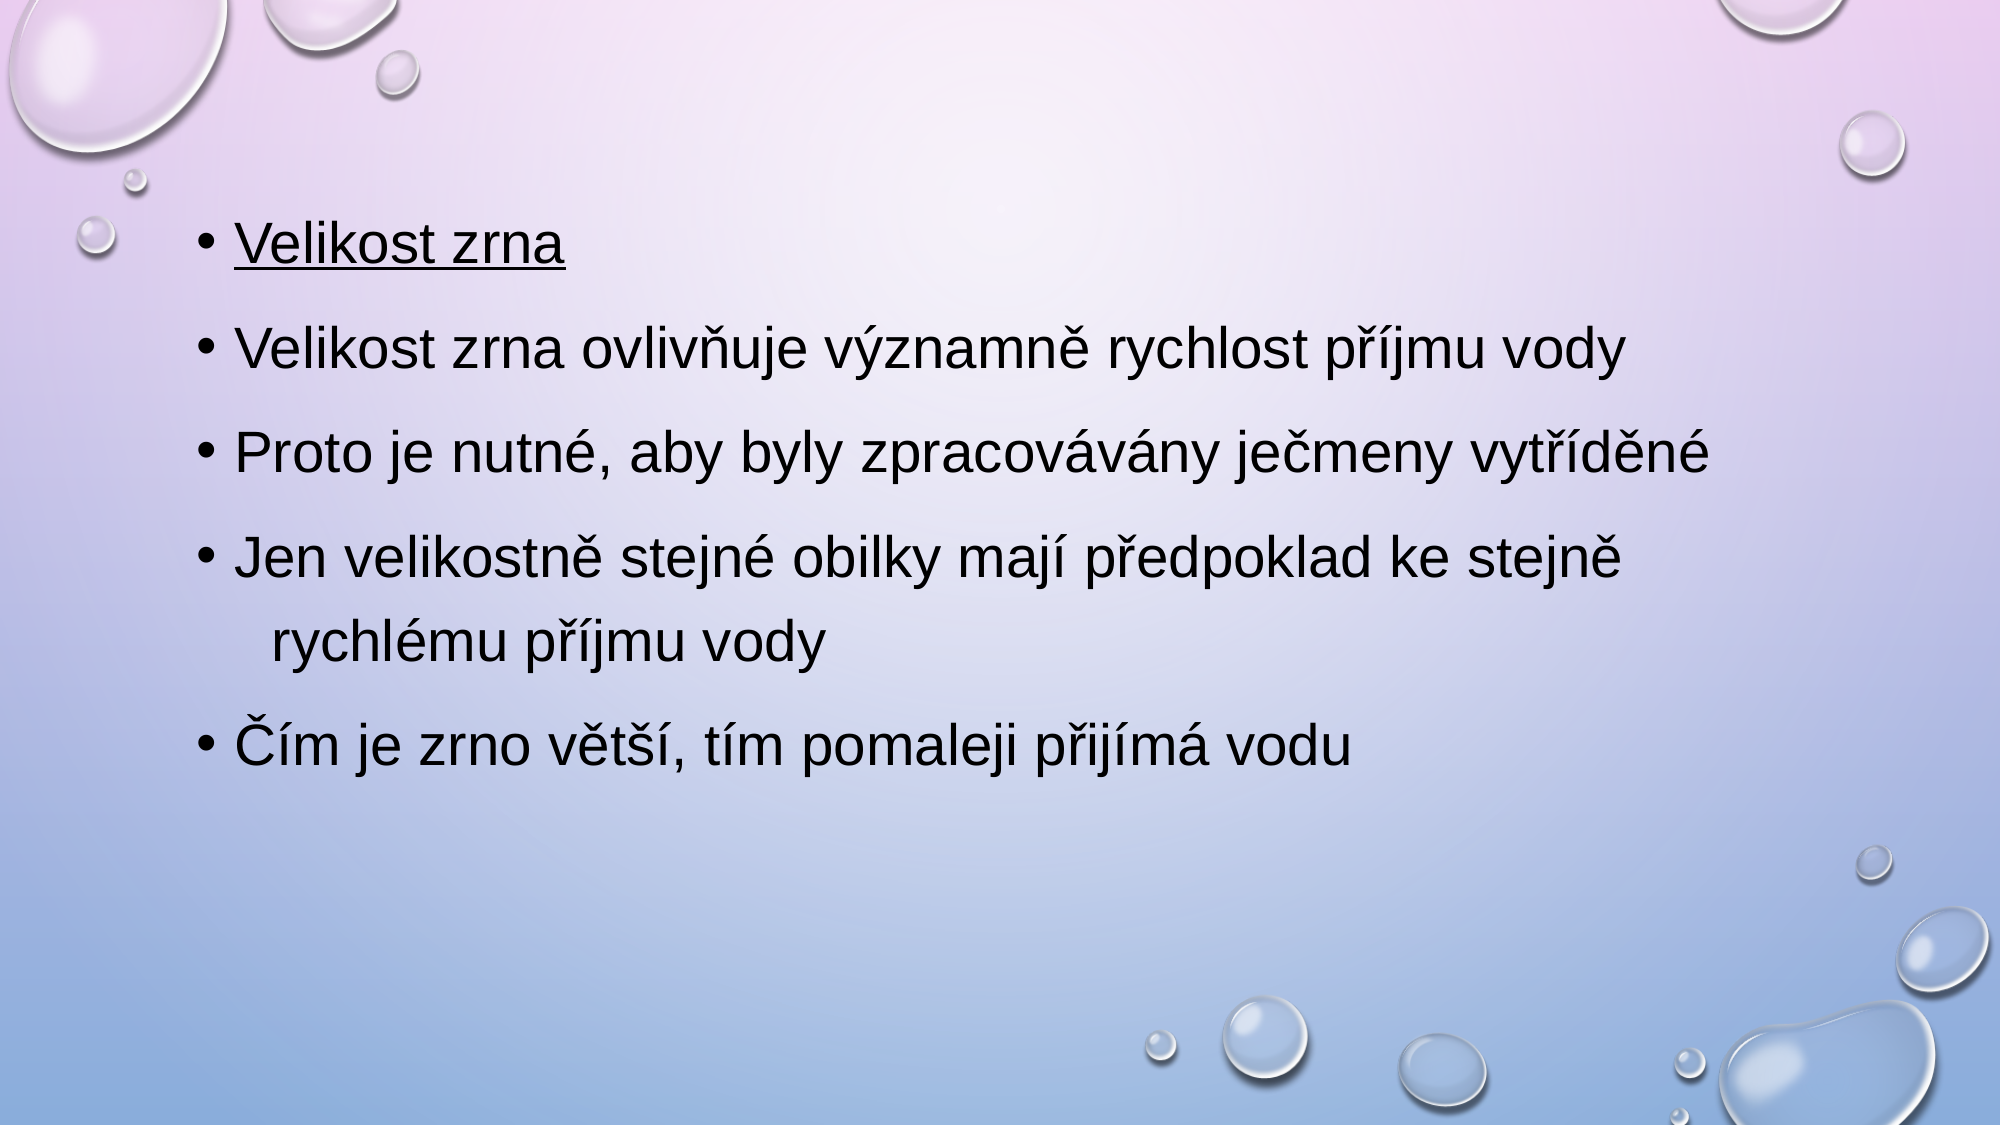

#
Velikost zrna
Velikost zrna ovlivňuje významně rychlost příjmu vody
Proto je nutné, aby byly zpracovávány ječmeny vytříděné
Jen velikostně stejné obilky mají předpoklad ke stejně rychlému příjmu vody
Čím je zrno větší, tím pomaleji přijímá vodu